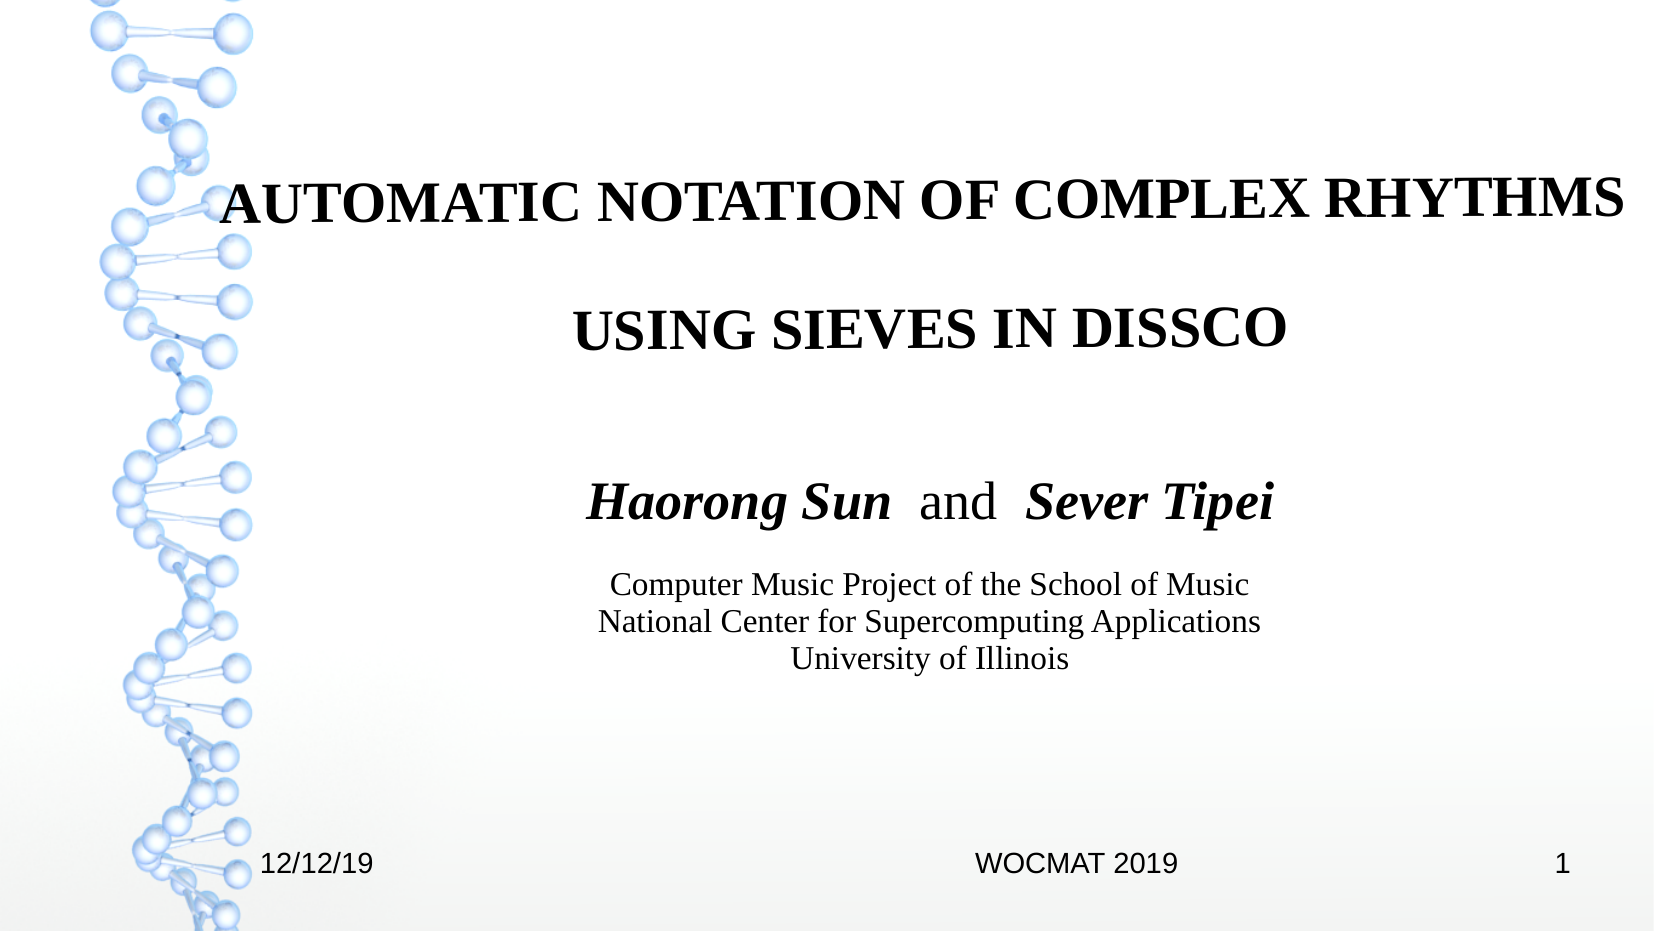

# AUTOMATIC NOTATION OF COMPLEX RHYTHMS USING SIEVES IN DISSCO
Haorong Sun and Sever Tipei
Computer Music Project of the School of Music
National Center for Supercomputing Applications
University of Illinois
12/12/19
WOCMAT 2019
1